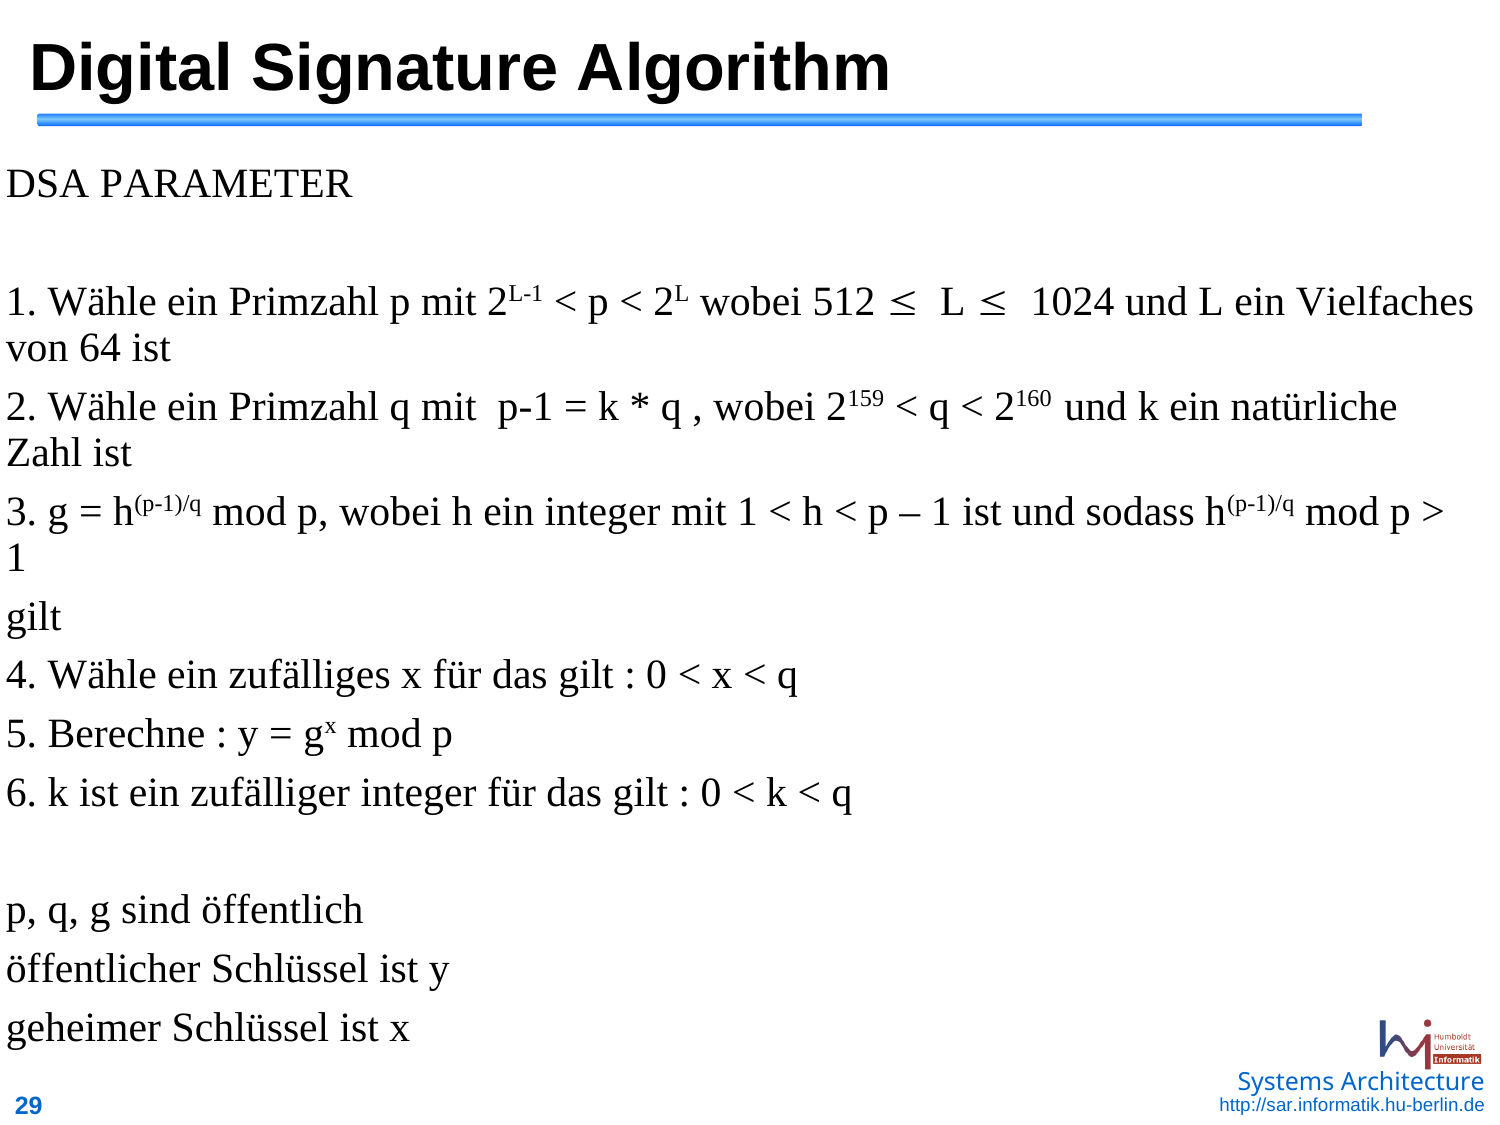

# Digital Signature Algorithm
DSA PARAMETER
1. Wähle ein Primzahl p mit 2L-1 < p < 2L wobei 512 £ L £ 1024 und L ein Vielfaches von 64 ist
2. Wähle ein Primzahl q mit p-1 = k * q , wobei 2159 < q < 2160 und k ein natürliche Zahl ist
3. g = h(p-1)/q mod p, wobei h ein integer mit 1 < h < p – 1 ist und sodass h(p-1)/q mod p > 1
gilt
4. Wähle ein zufälliges x für das gilt : 0 < x < q
5. Berechne : y = gx mod p
6. k ist ein zufälliger integer für das gilt : 0 < k < q
p, q, g sind öffentlich
öffentlicher Schlüssel ist y
geheimer Schlüssel ist x